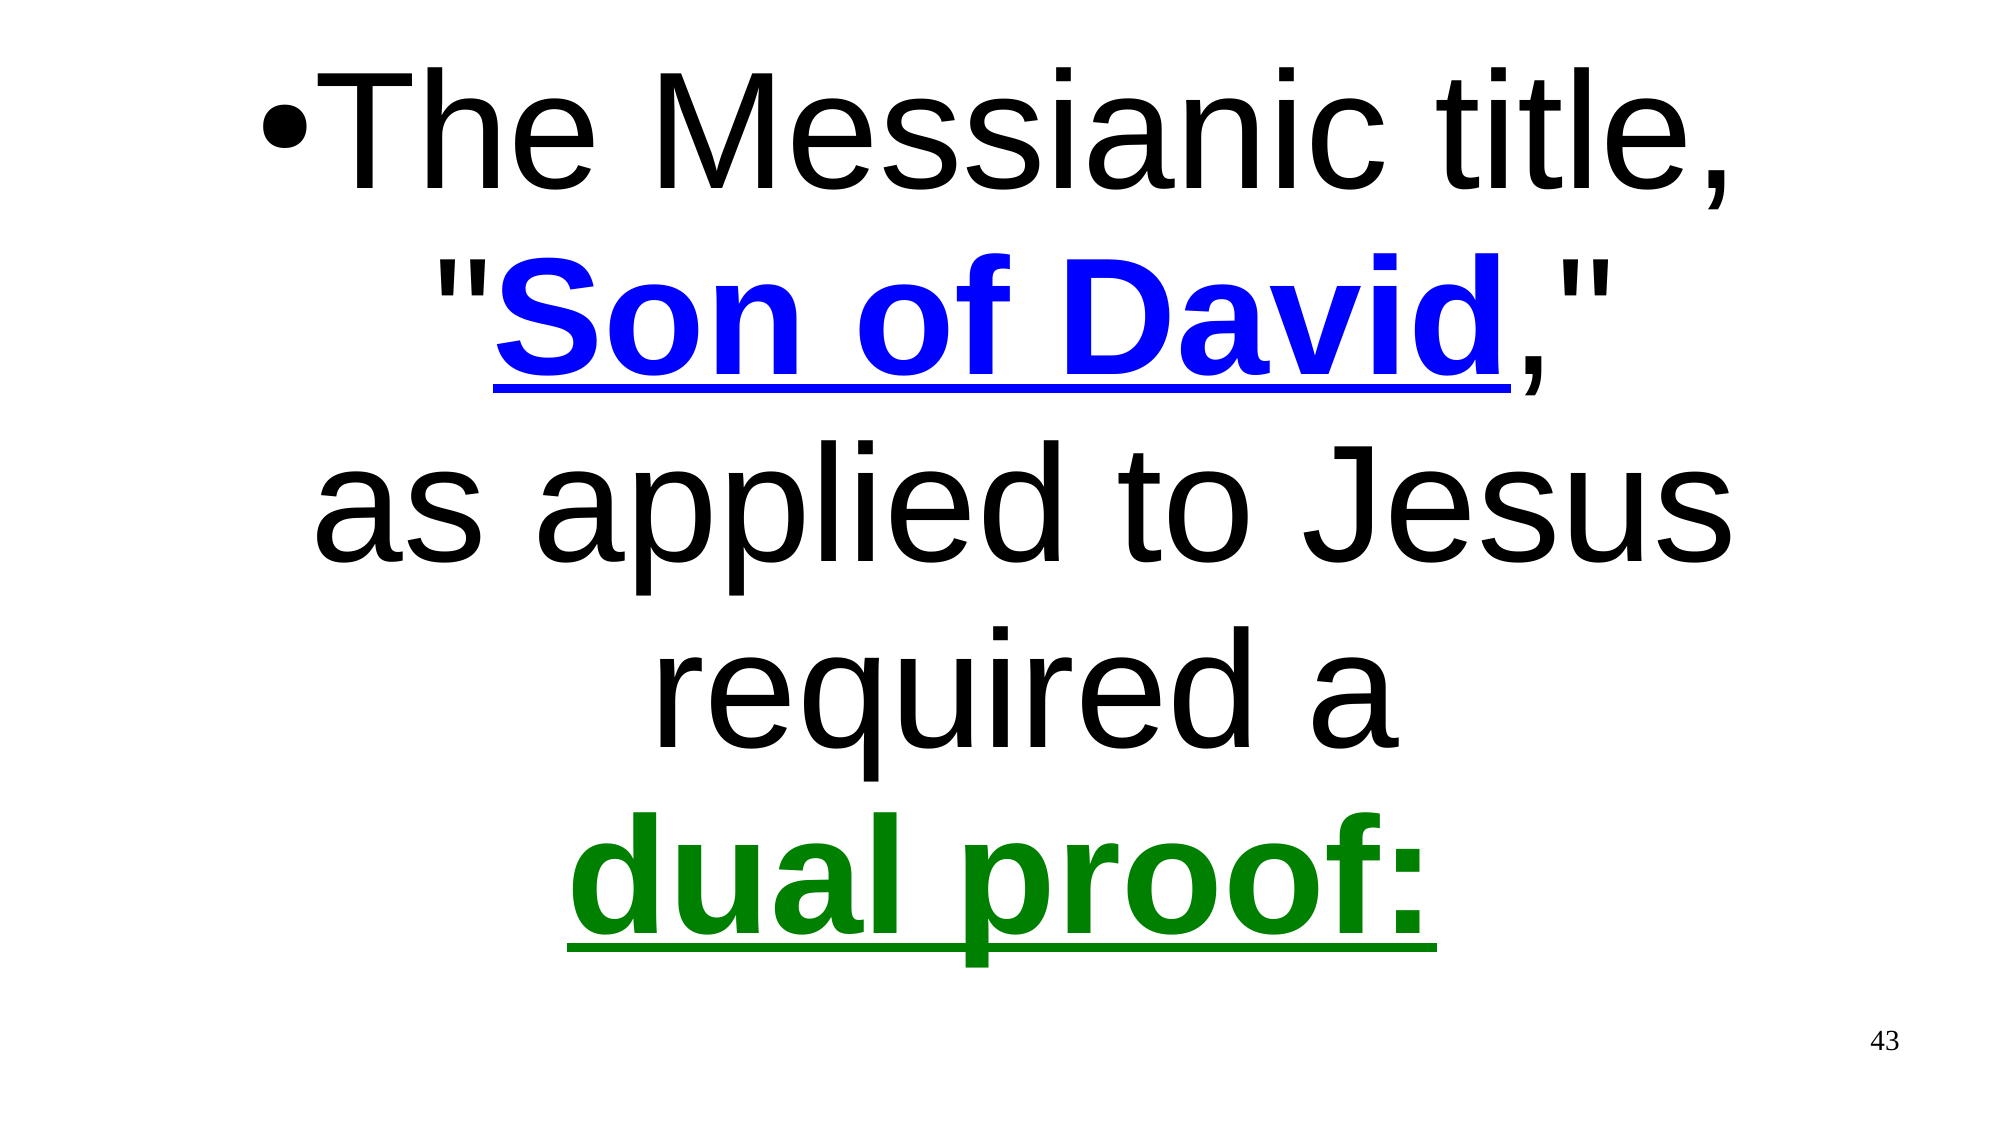

# The Messianic title, "Son of David," as applied to Jesus required a dual proof:
43